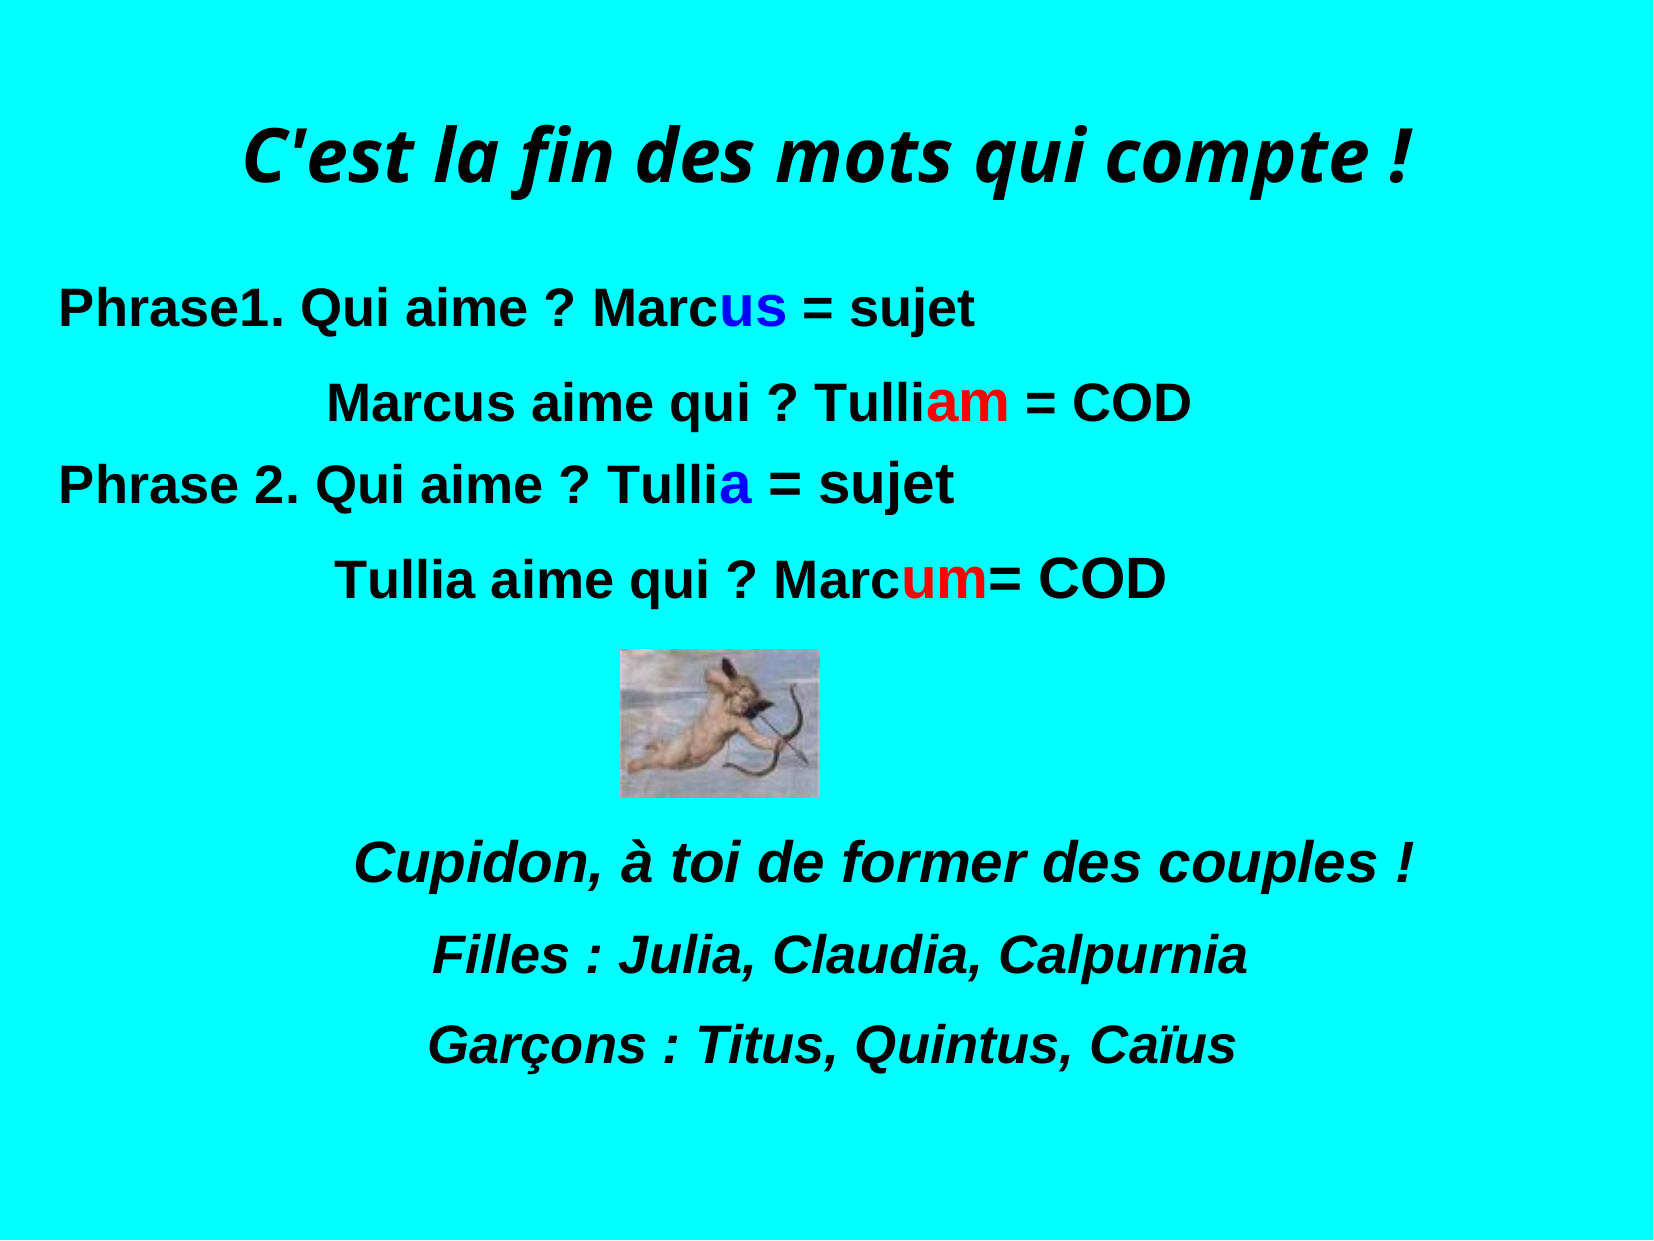

# C'est la fin des mots qui compte !
Phrase1. Qui aime ? Marcus = sujet
 Marcus aime qui ? Tulliam = COD
Phrase 2. Qui aime ? Tullia = sujet
 Tullia aime qui ? Marcum= COD
 Cupidon, à toi de former des couples !
 Filles : Julia, Claudia, Calpurnia
 Garçons : Titus, Quintus, Caïus